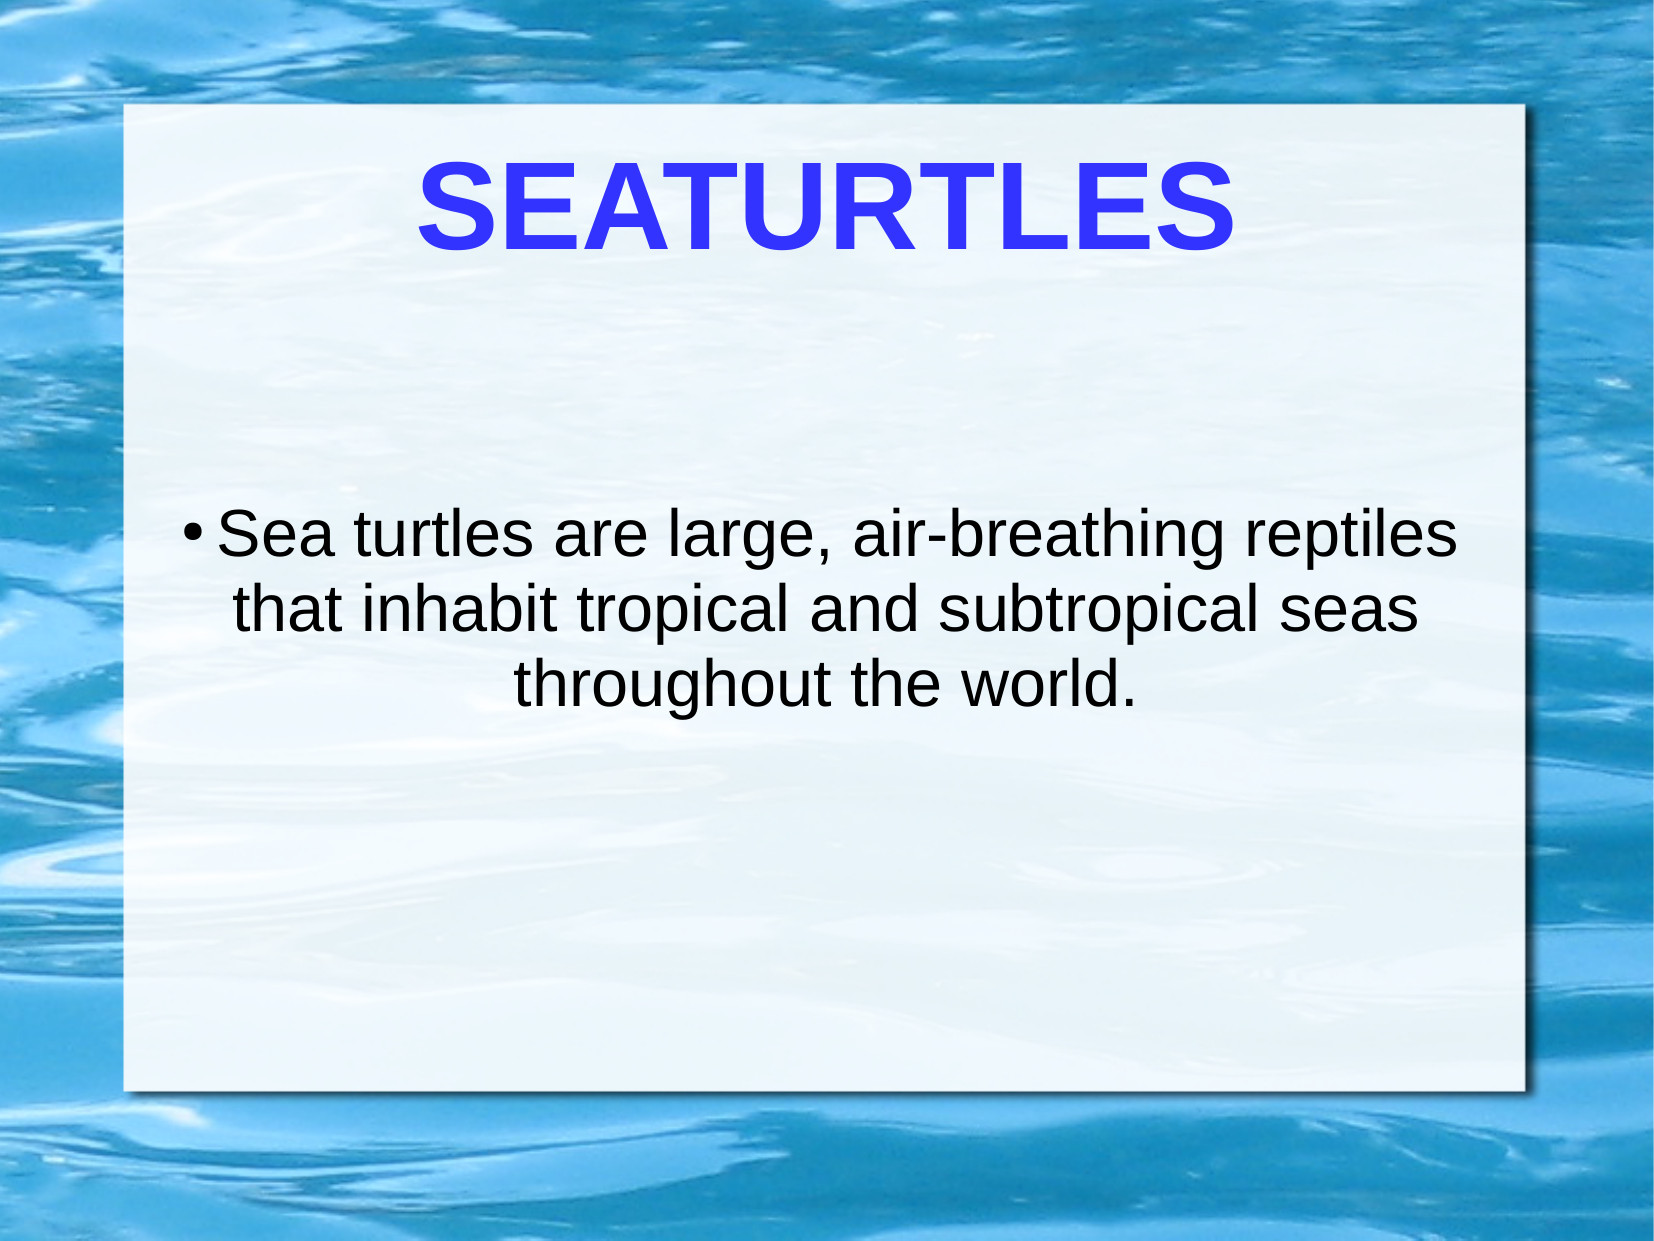

# SEATURTLES
Sea turtles are large, air-breathing reptiles that inhabit tropical and subtropical seas throughout the world.